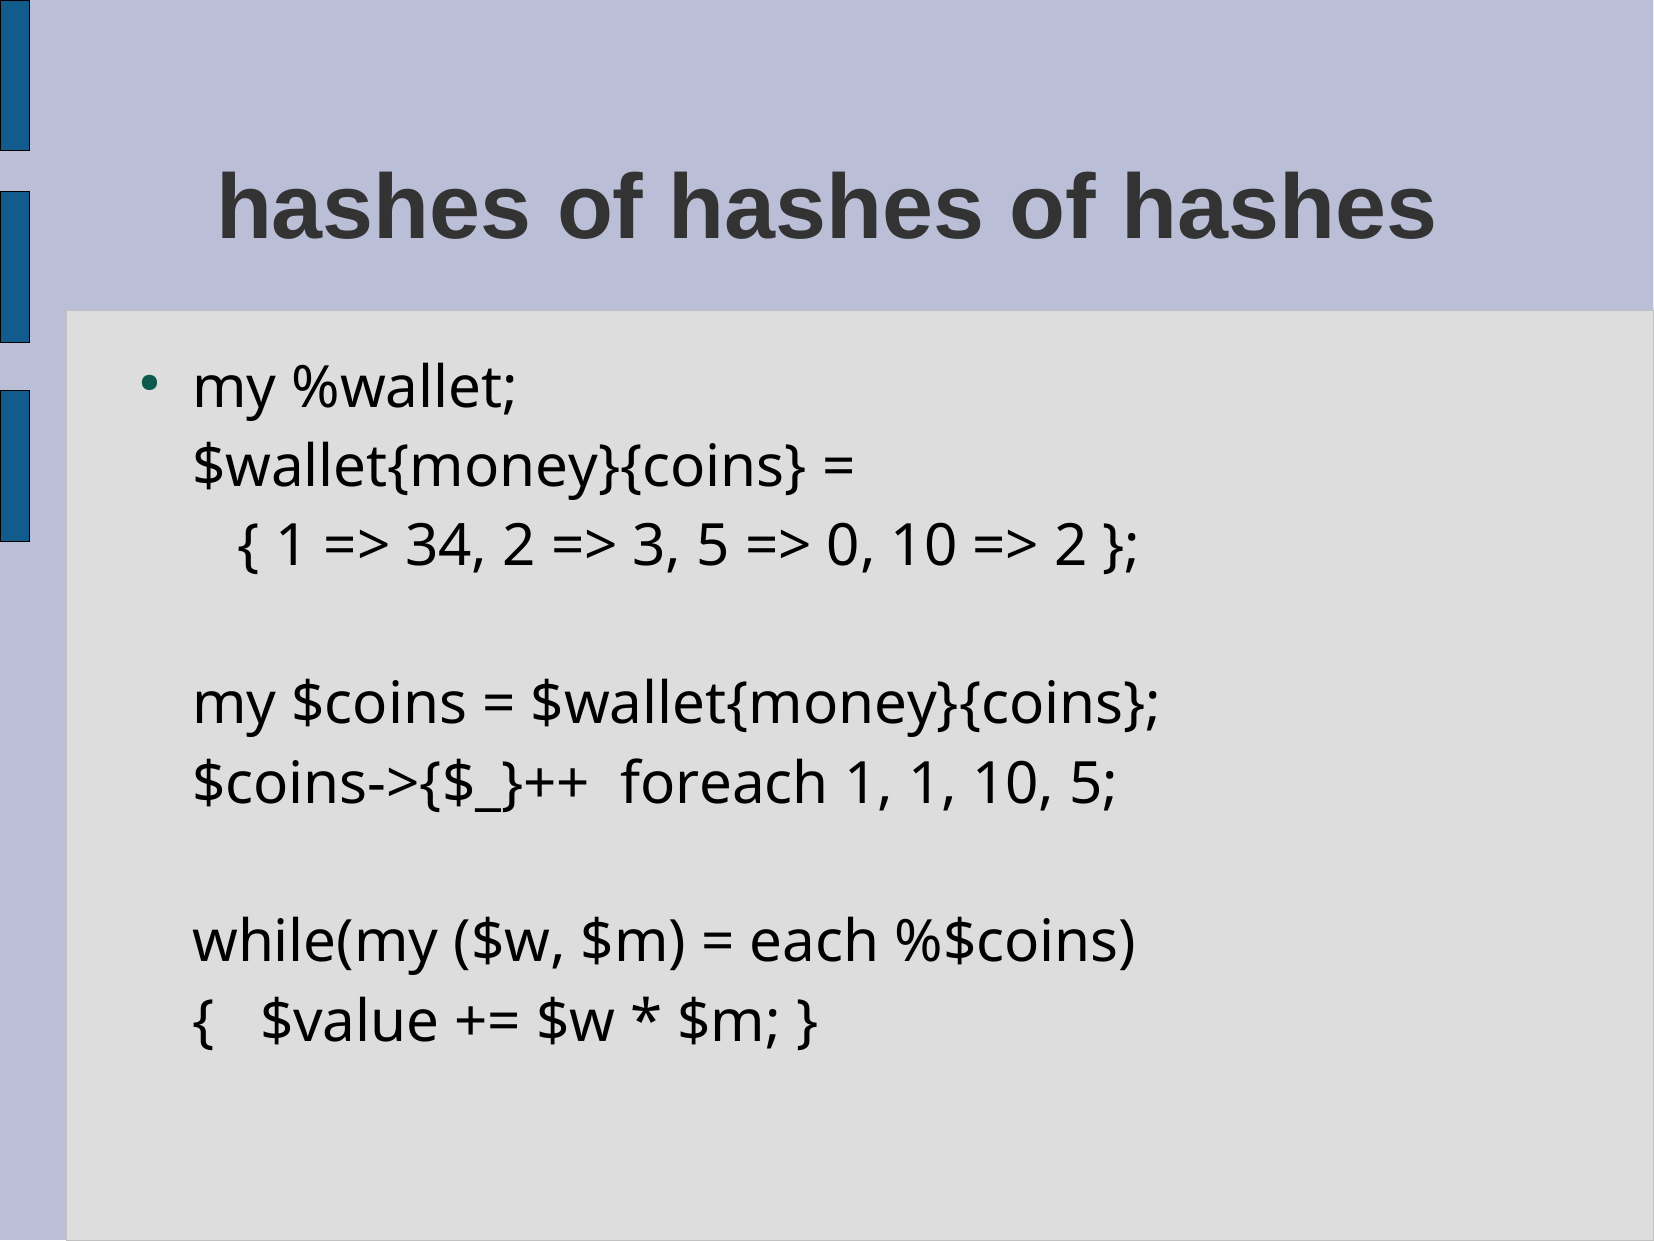

# hashes of hashes of hashes
my %wallet;
$wallet{money}{coins} =
 { 1 => 34, 2 => 3, 5 => 0, 10 => 2 };
my $coins = $wallet{money}{coins};
$coins->{$_}++ foreach 1, 1, 10, 5;
while(my ($w, $m) = each %$coins)
{ $value += $w * $m; }